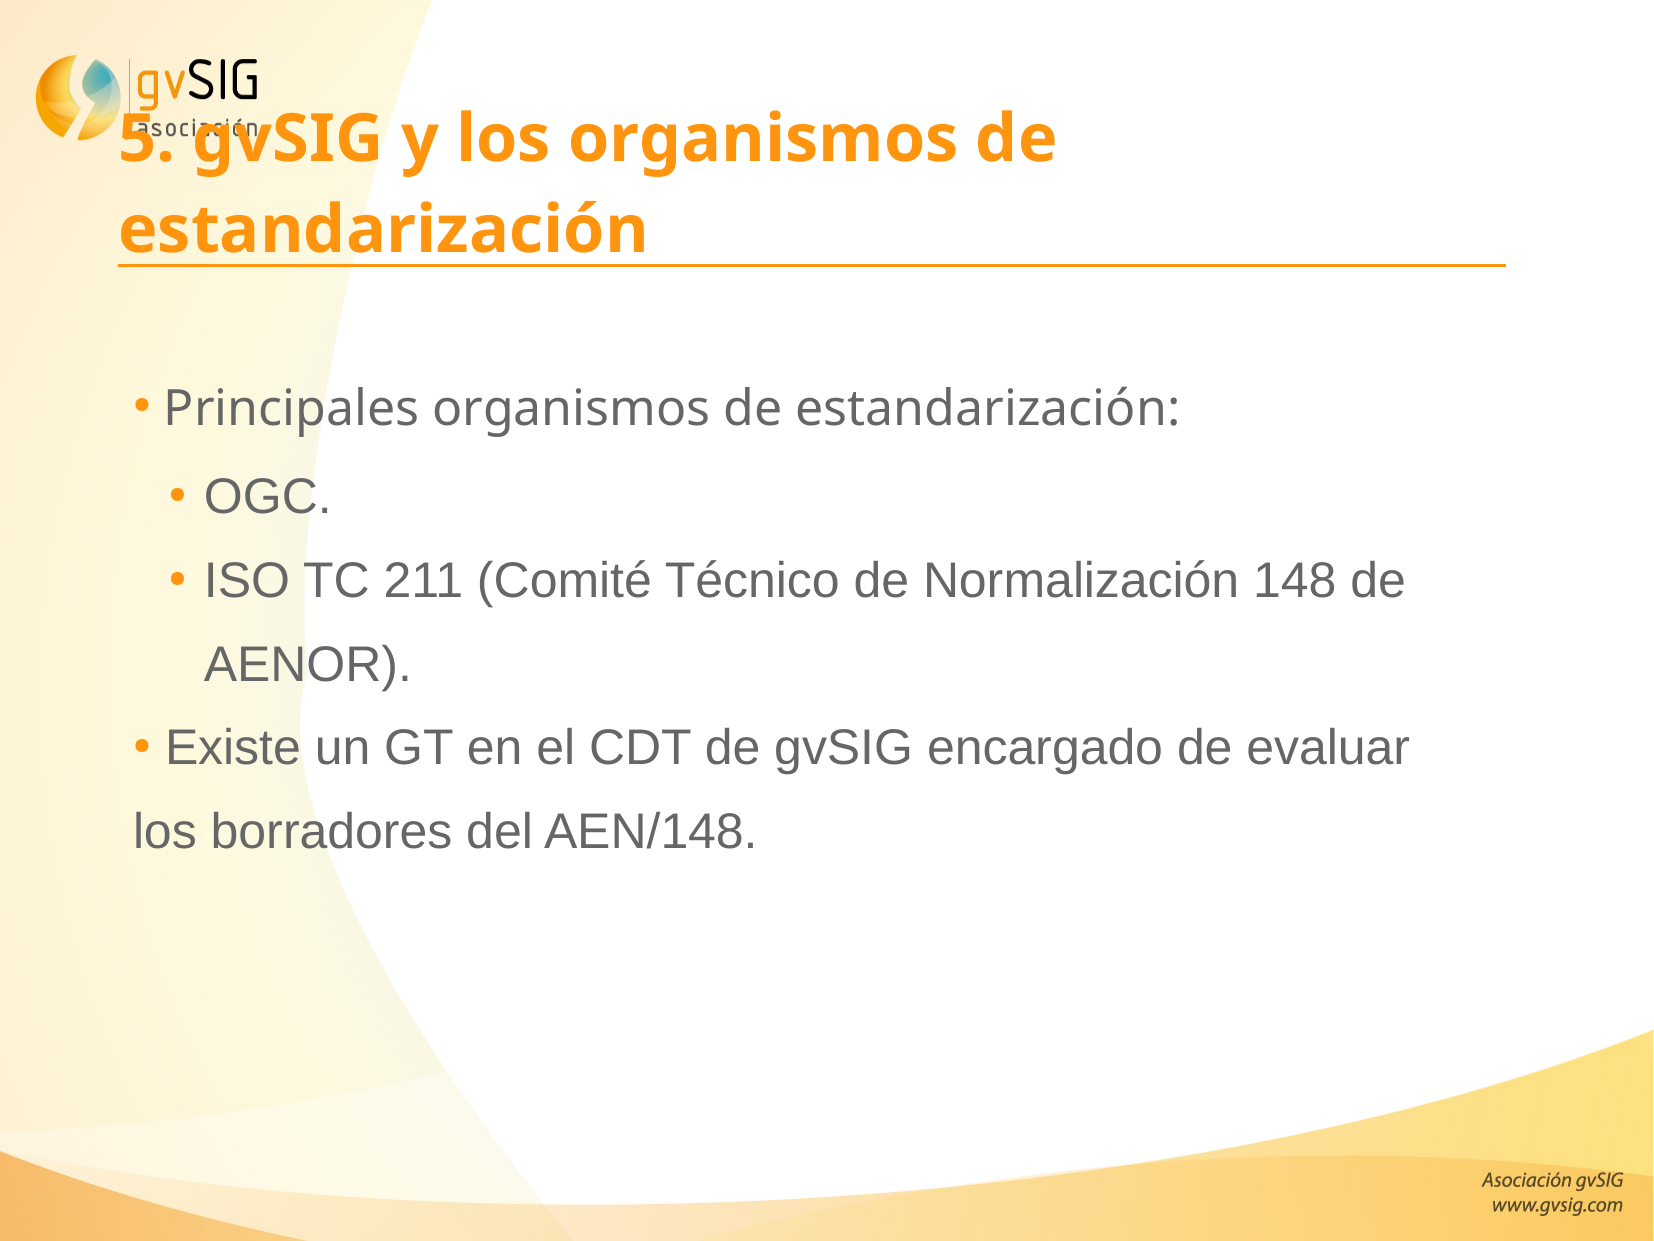

# 5. gvSIG y los organismos de estandarización
 Principales organismos de estandarización:
OGC.
ISO TC 211 (Comité Técnico de Normalización 148 de AENOR).
 Existe un GT en el CDT de gvSIG encargado de evaluar los borradores del AEN/148.